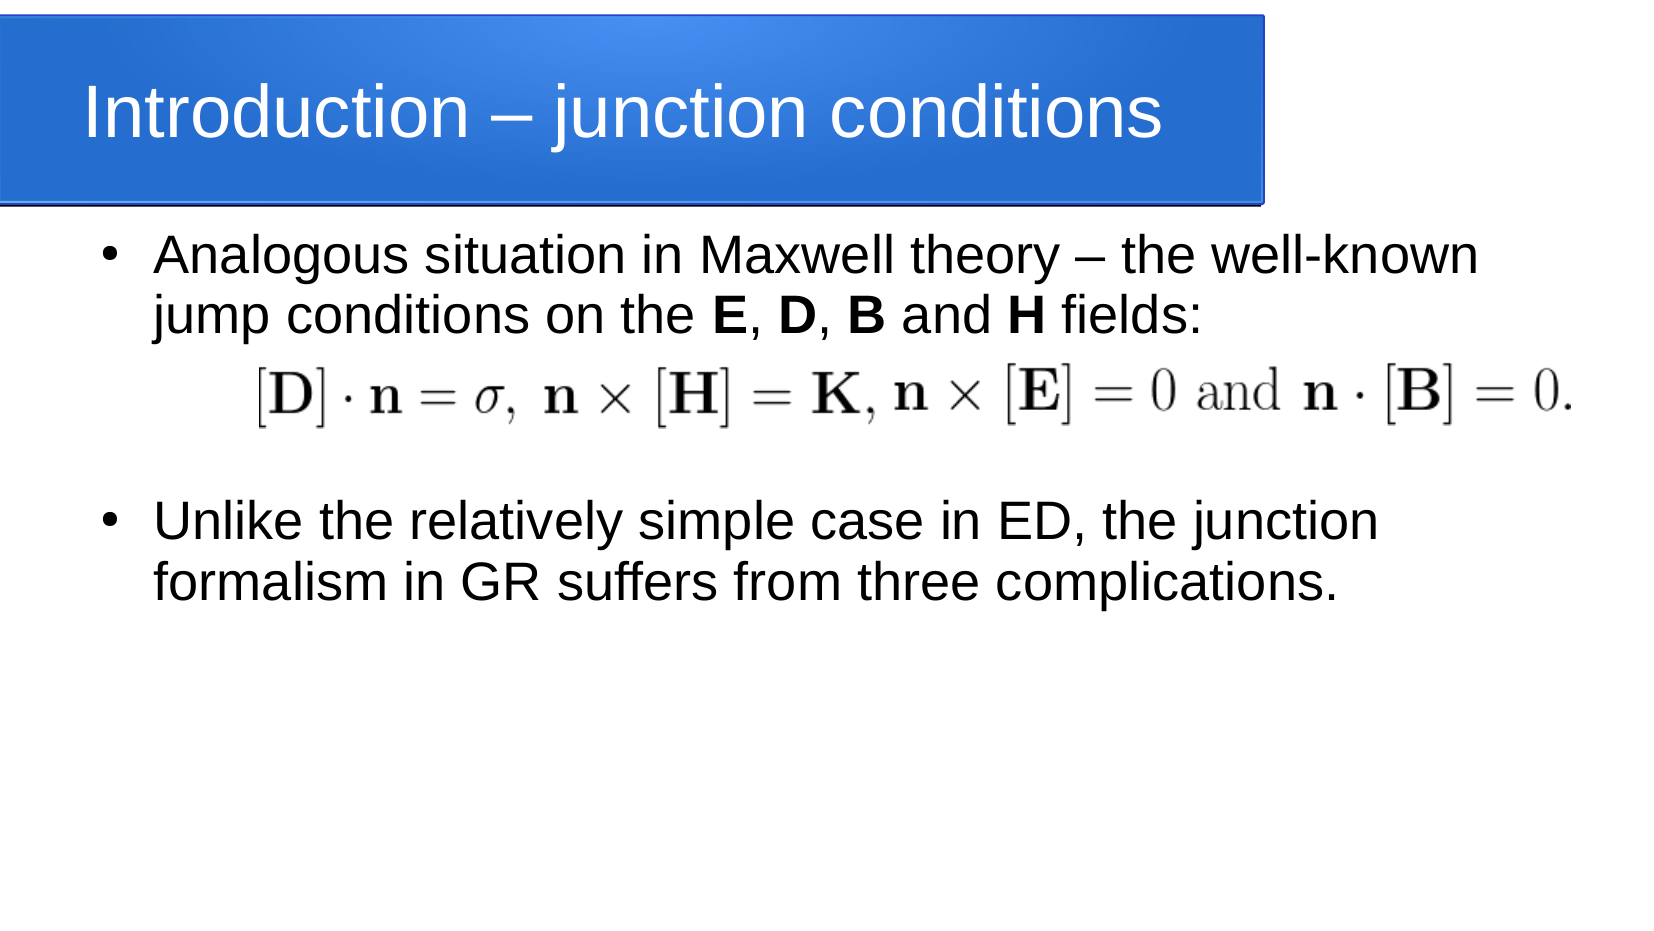

# Introduction – junction conditions
Analogous situation in Maxwell theory – the well-known jump conditions on the E, D, B and H fields:
Unlike the relatively simple case in ED, the junction formalism in GR suffers from three complications.